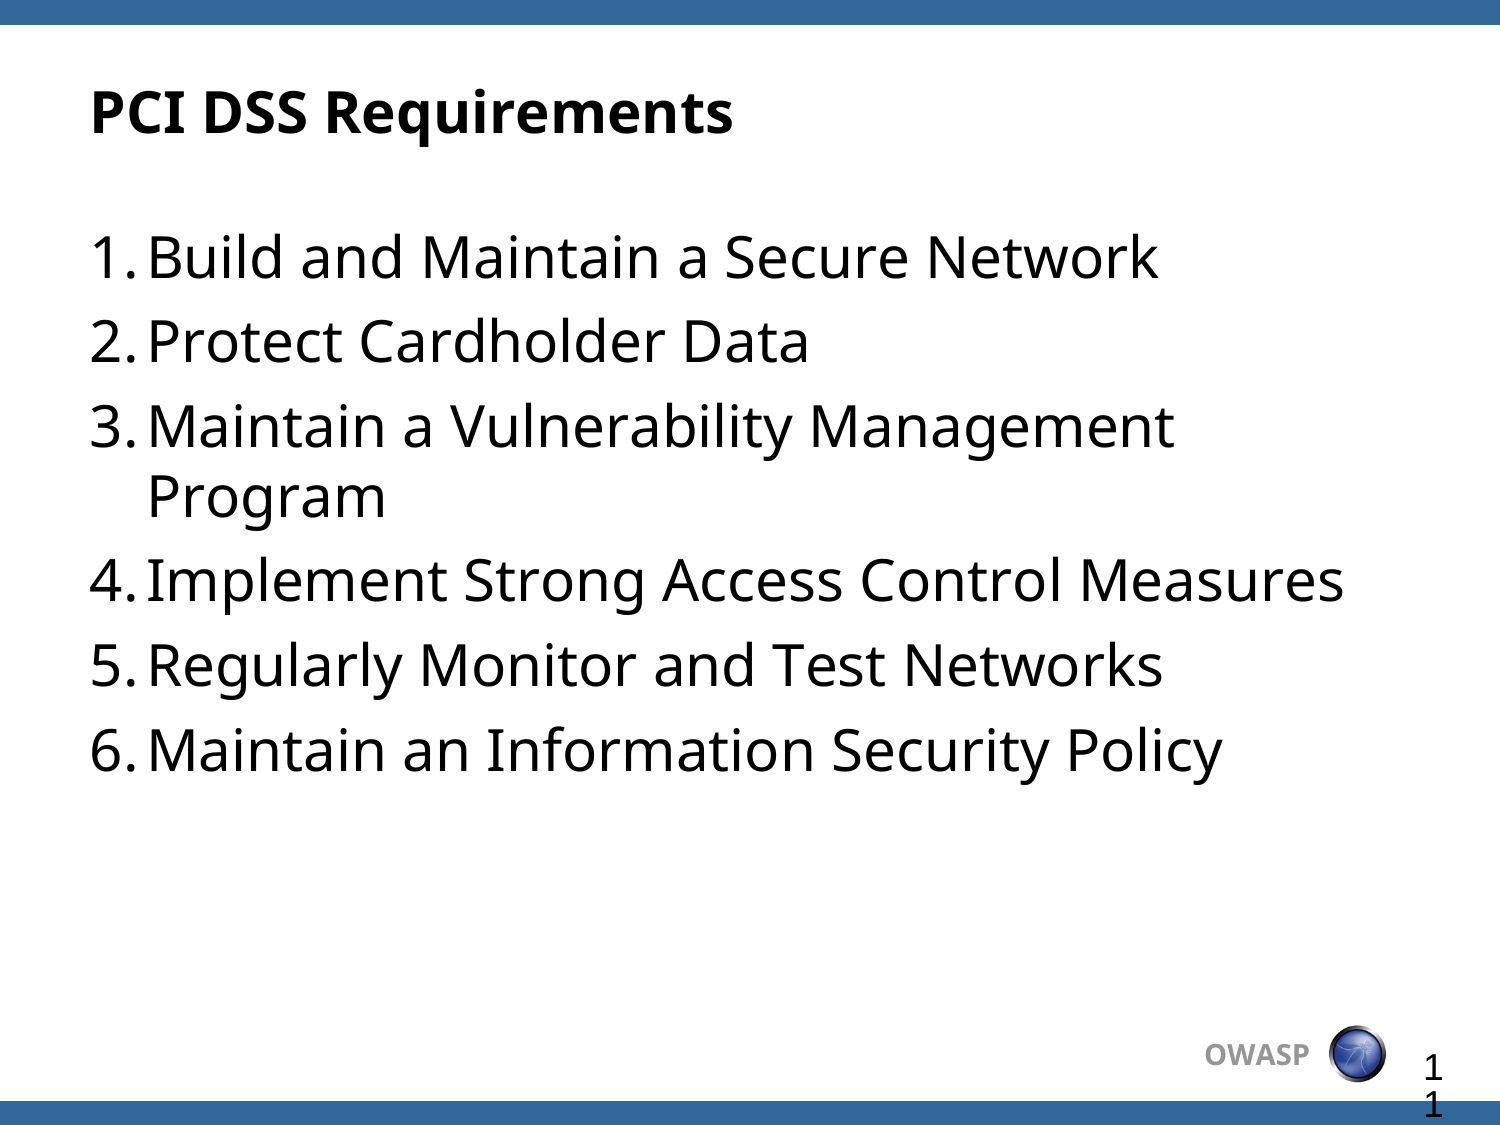

# PCI DSS Requirements
Build and Maintain a Secure Network
Protect Cardholder Data
Maintain a Vulnerability Management Program
Implement Strong Access Control Measures
Regularly Monitor and Test Networks
Maintain an Information Security Policy
11